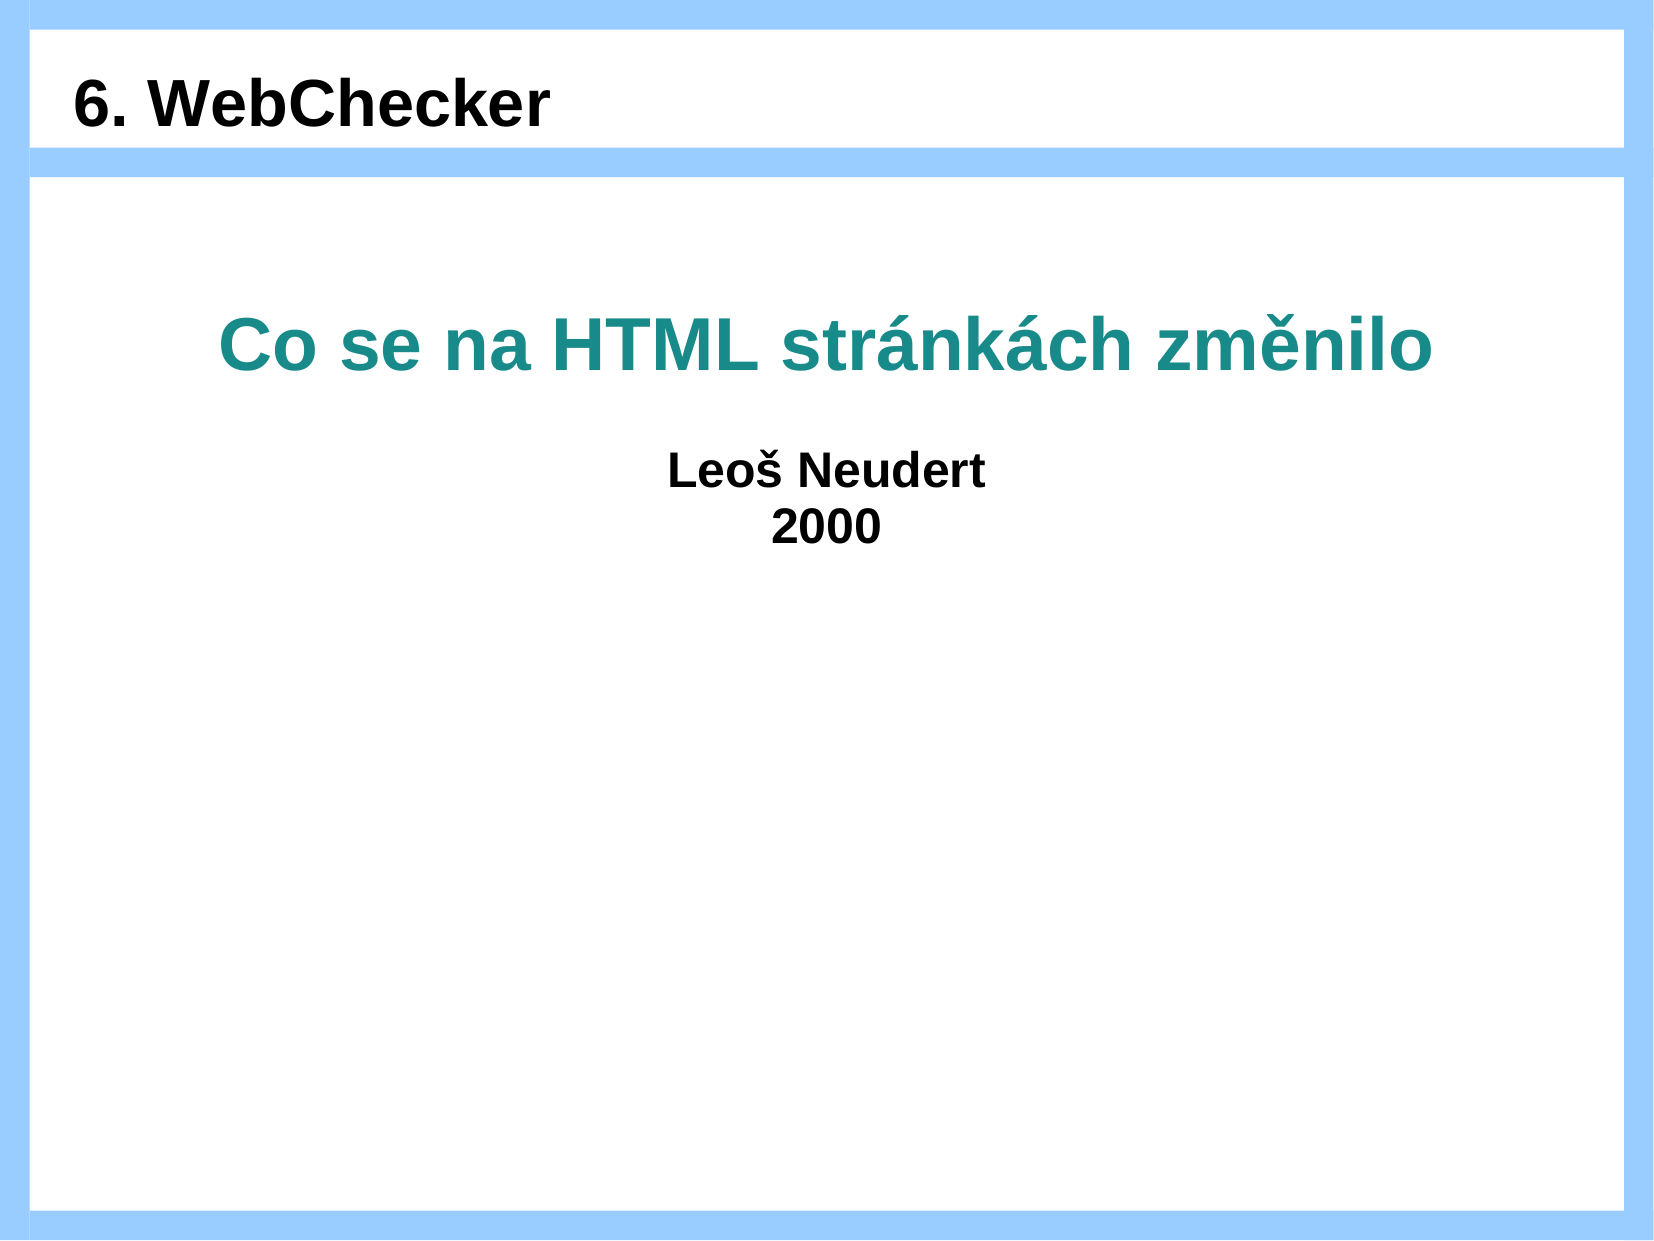

6. WebChecker
Co se na HTML stránkách změnilo
Leoš Neudert
2000